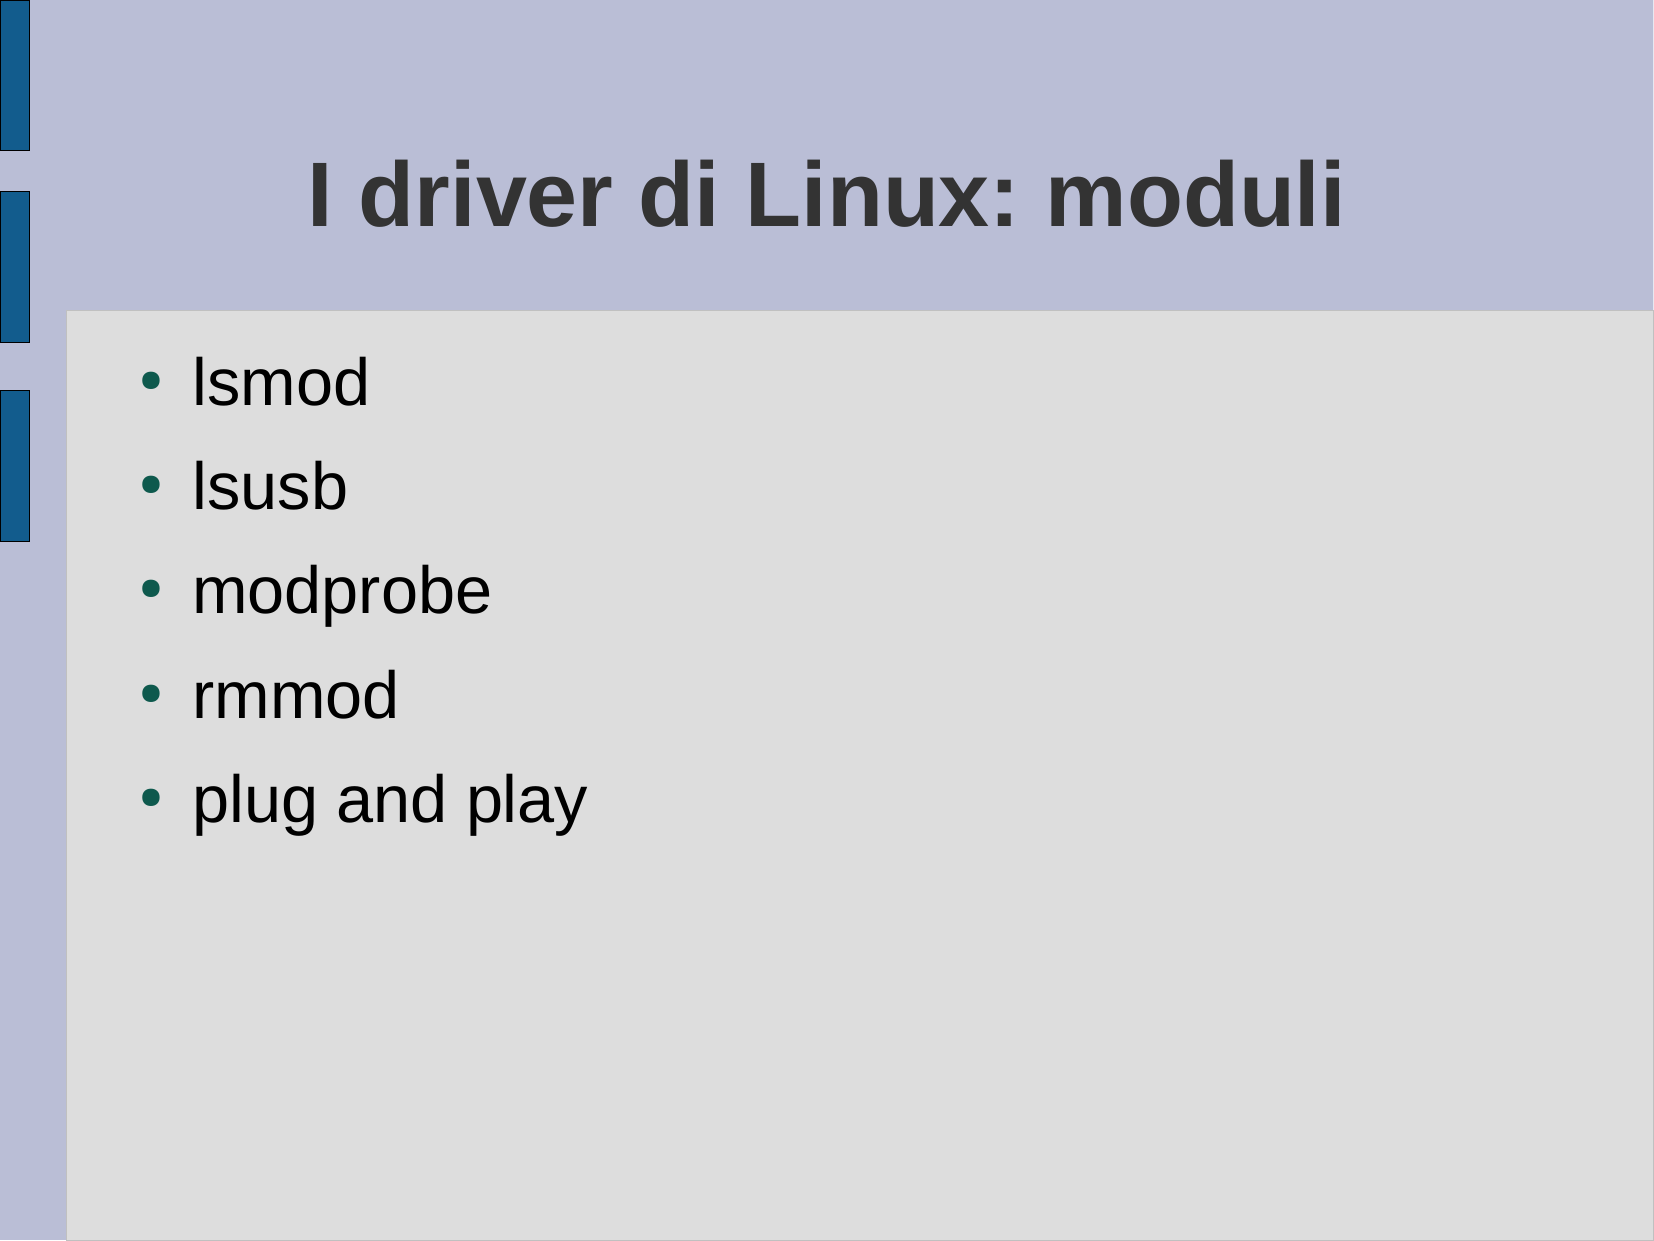

# I driver di Linux: moduli
lsmod
lsusb
modprobe
rmmod
plug and play